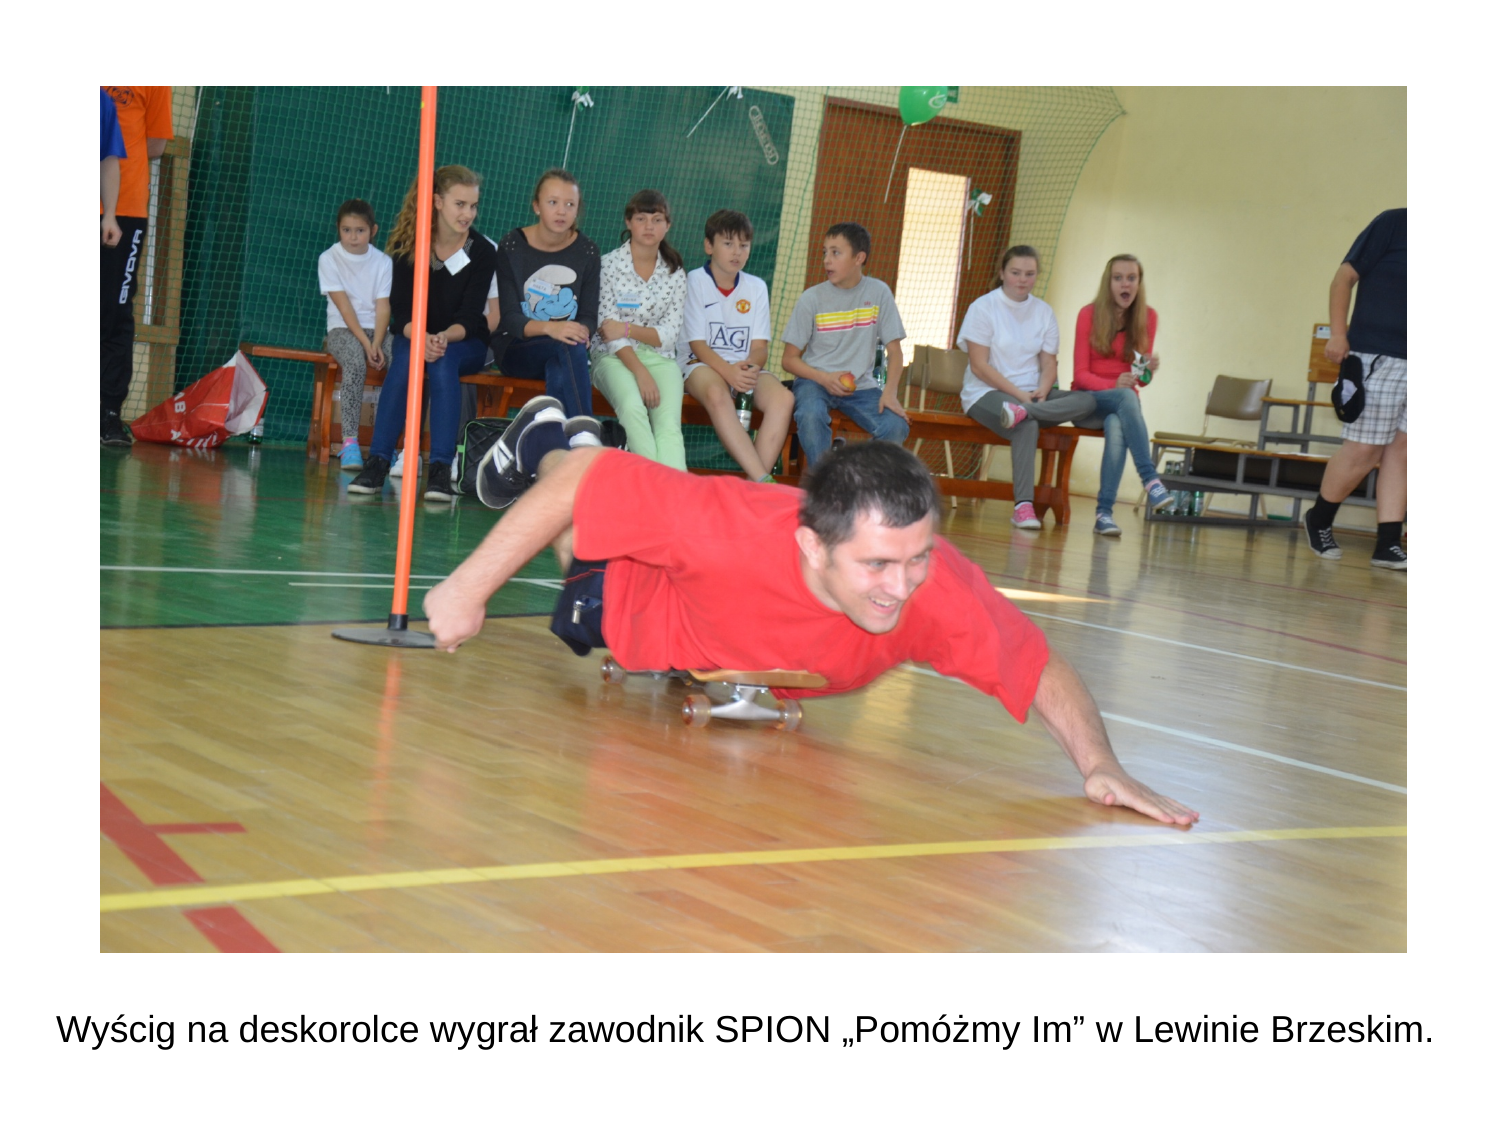

Wyścig na deskorolce wygrał zawodnik SPION „Pomóżmy Im” w Lewinie Brzeskim.